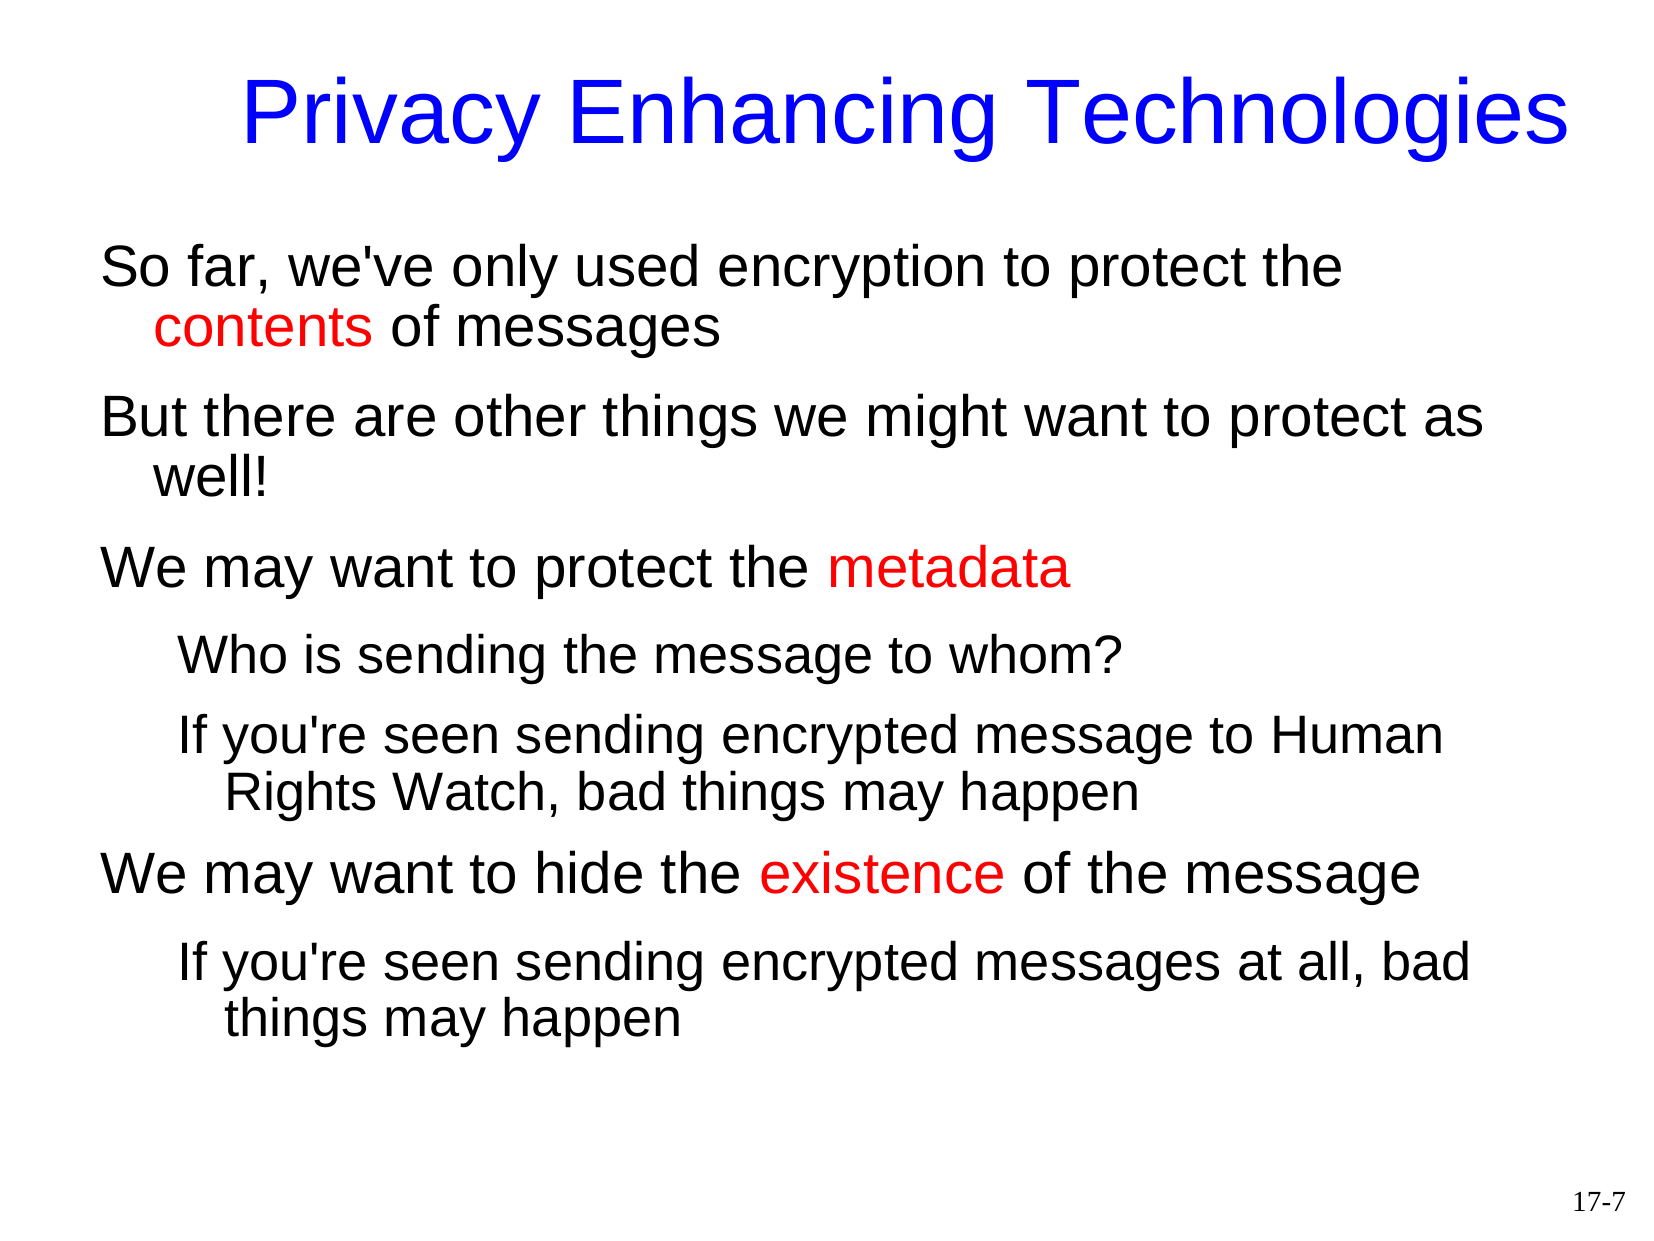

# Privacy Enhancing Technologies
So far, we've only used encryption to protect the contents of messages
But there are other things we might want to protect as well!
We may want to protect the metadata
Who is sending the message to whom?
If you're seen sending encrypted message to Human Rights Watch, bad things may happen
We may want to hide the existence of the message
If you're seen sending encrypted messages at all, bad things may happen